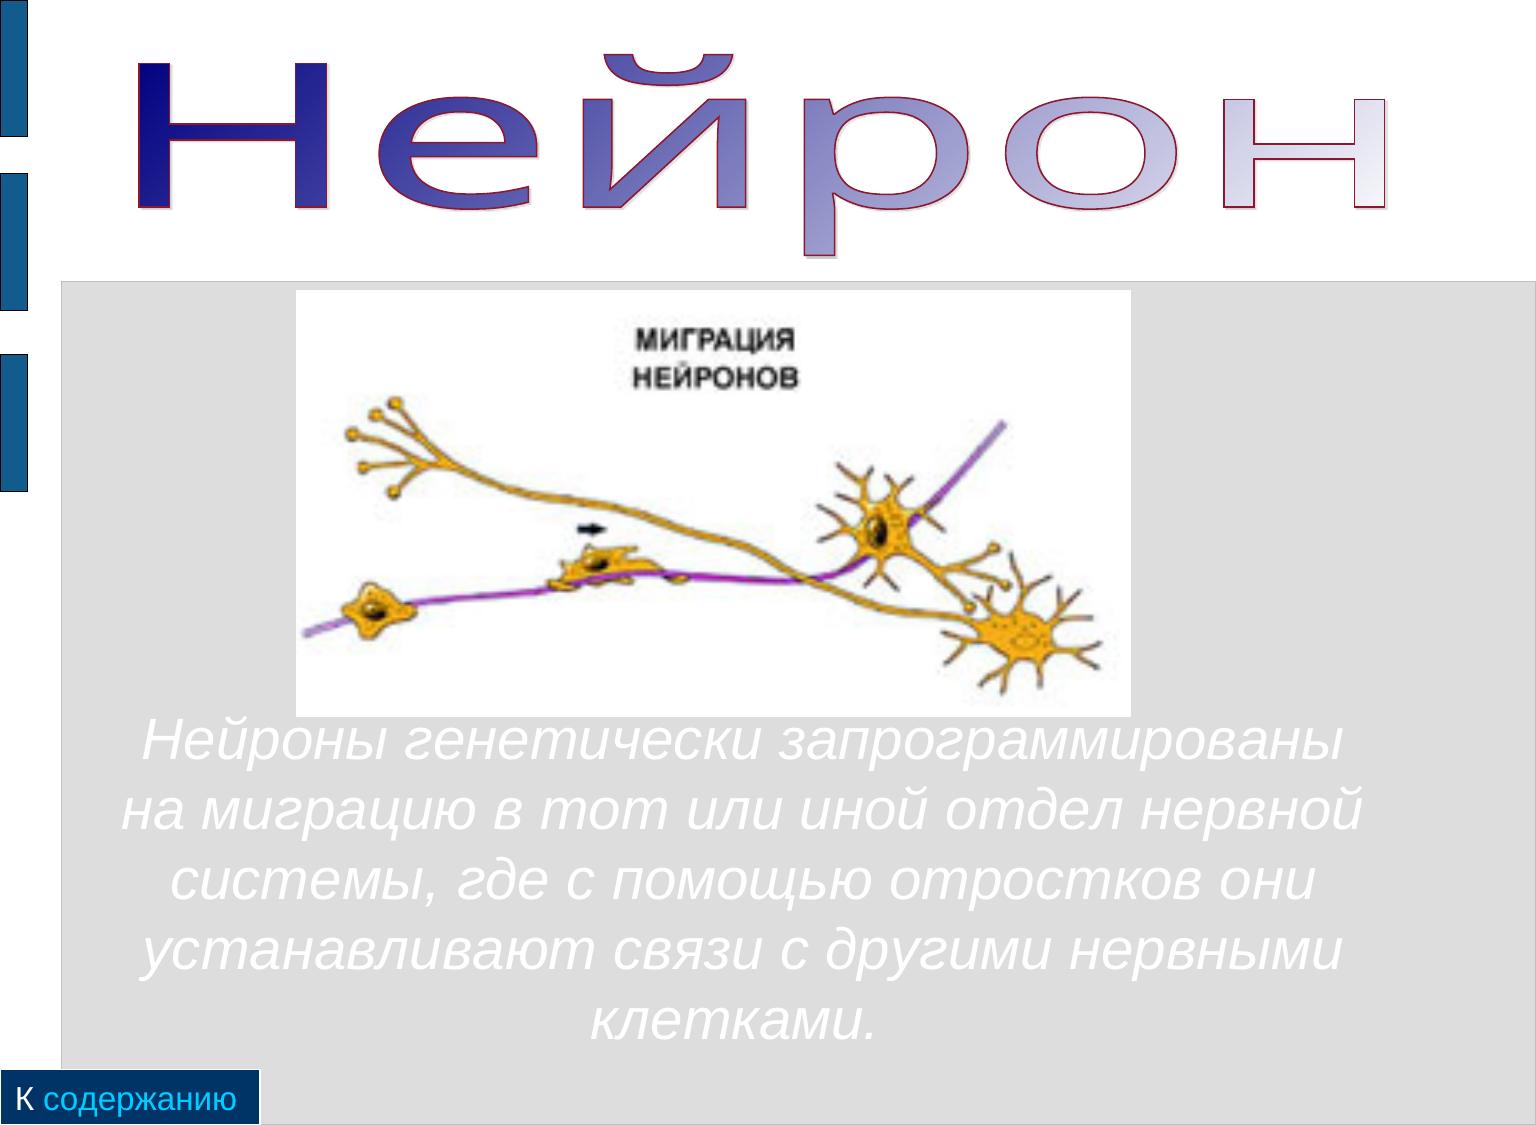

Нейрон
Нейроны генетически запрограммированы на миграцию в тот или иной отдел нервной системы, где с помощью отростков они устанавливают связи с другими нервными клетками.
К содержанию